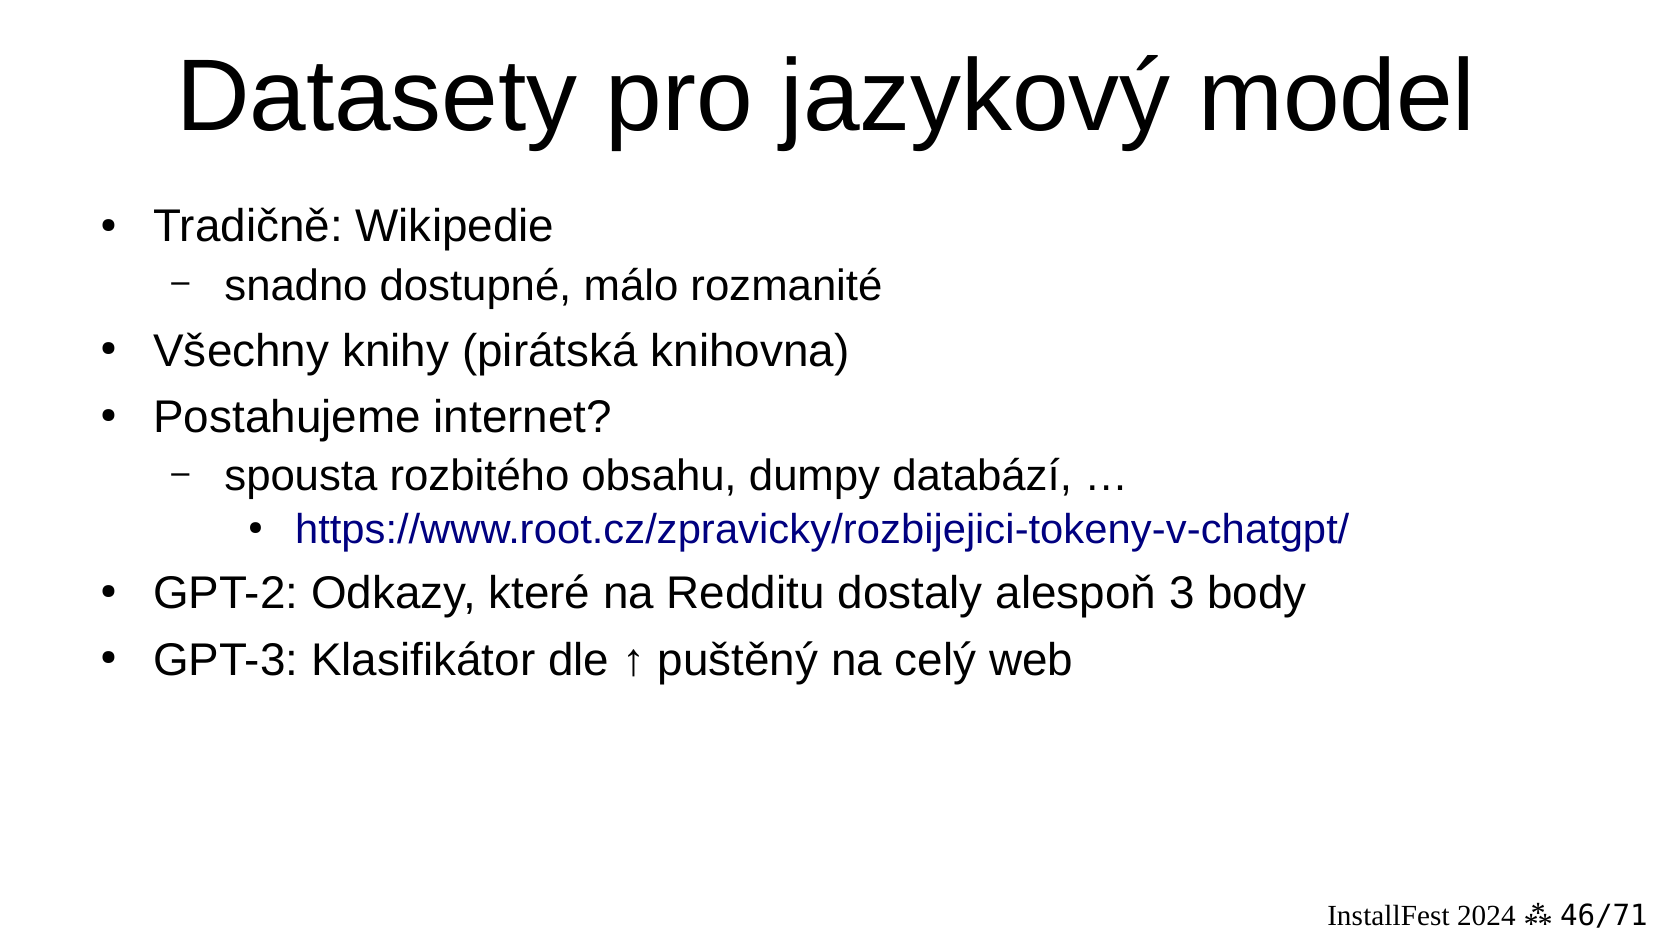

# Datasety pro jazykový model
Tradičně: Wikipedie
snadno dostupné, málo rozmanité
Všechny knihy (pirátská knihovna)
Postahujeme internet?
spousta rozbitého obsahu, dumpy databází, …
https://www.root.cz/zpravicky/rozbijejici-tokeny-v-chatgpt/
GPT-2: Odkazy, které na Redditu dostaly alespoň 3 body
GPT-3: Klasifikátor dle ↑ puštěný na celý web
46